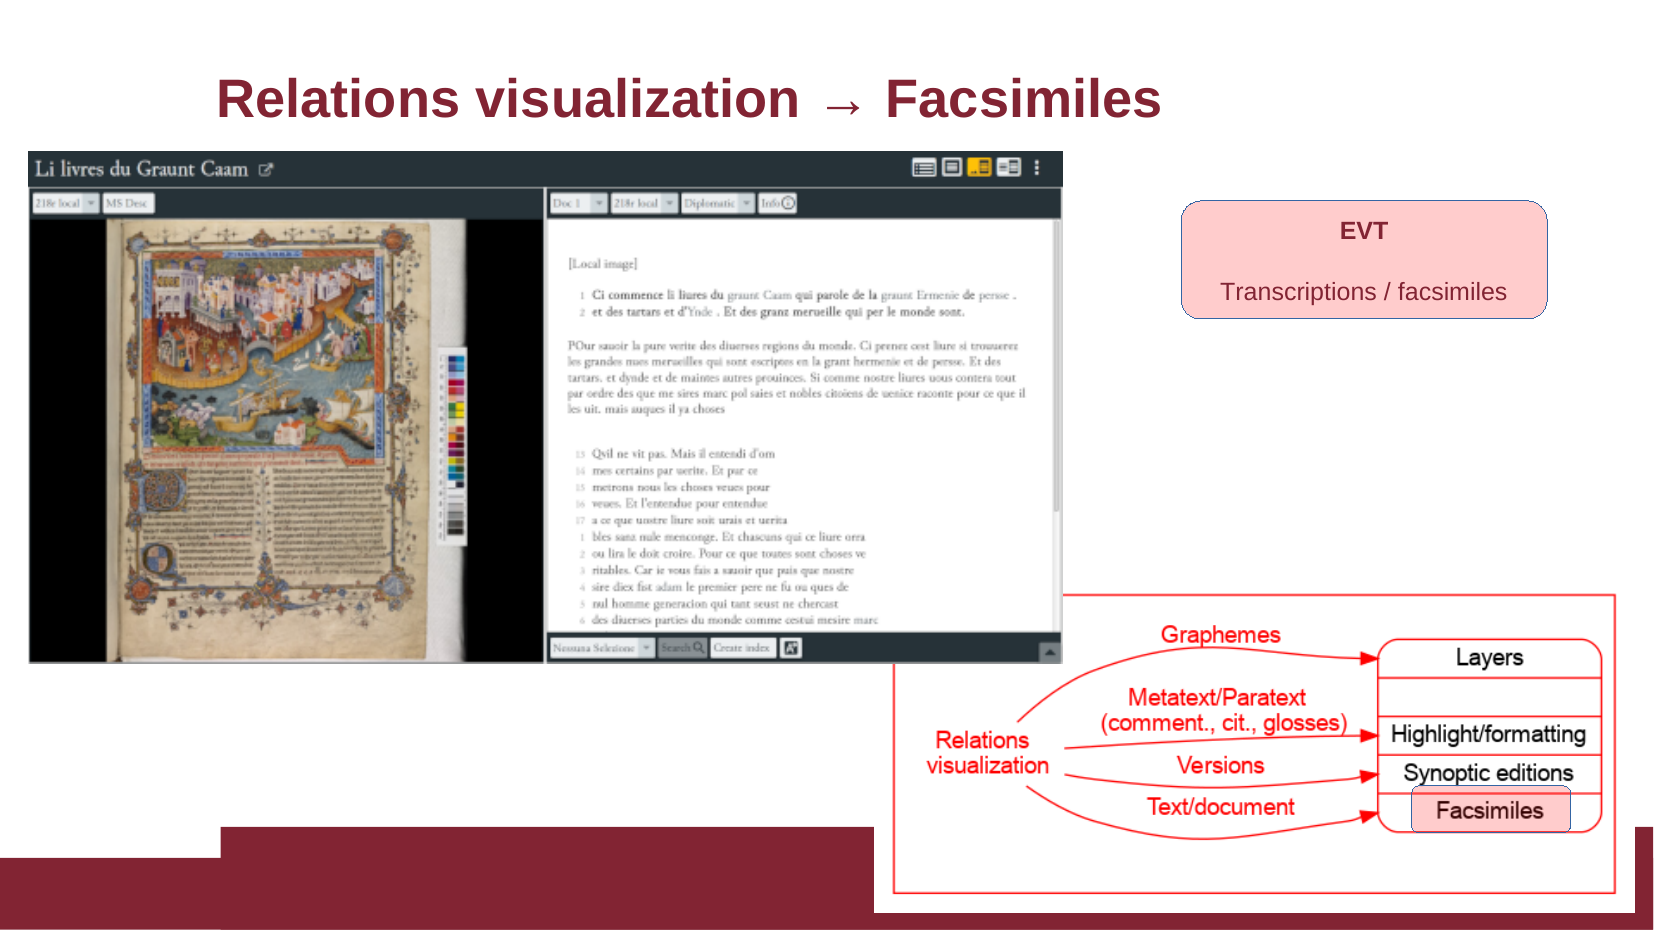

# Relations visualization → Facsimiles
EVT
Transcriptions / facsimiles